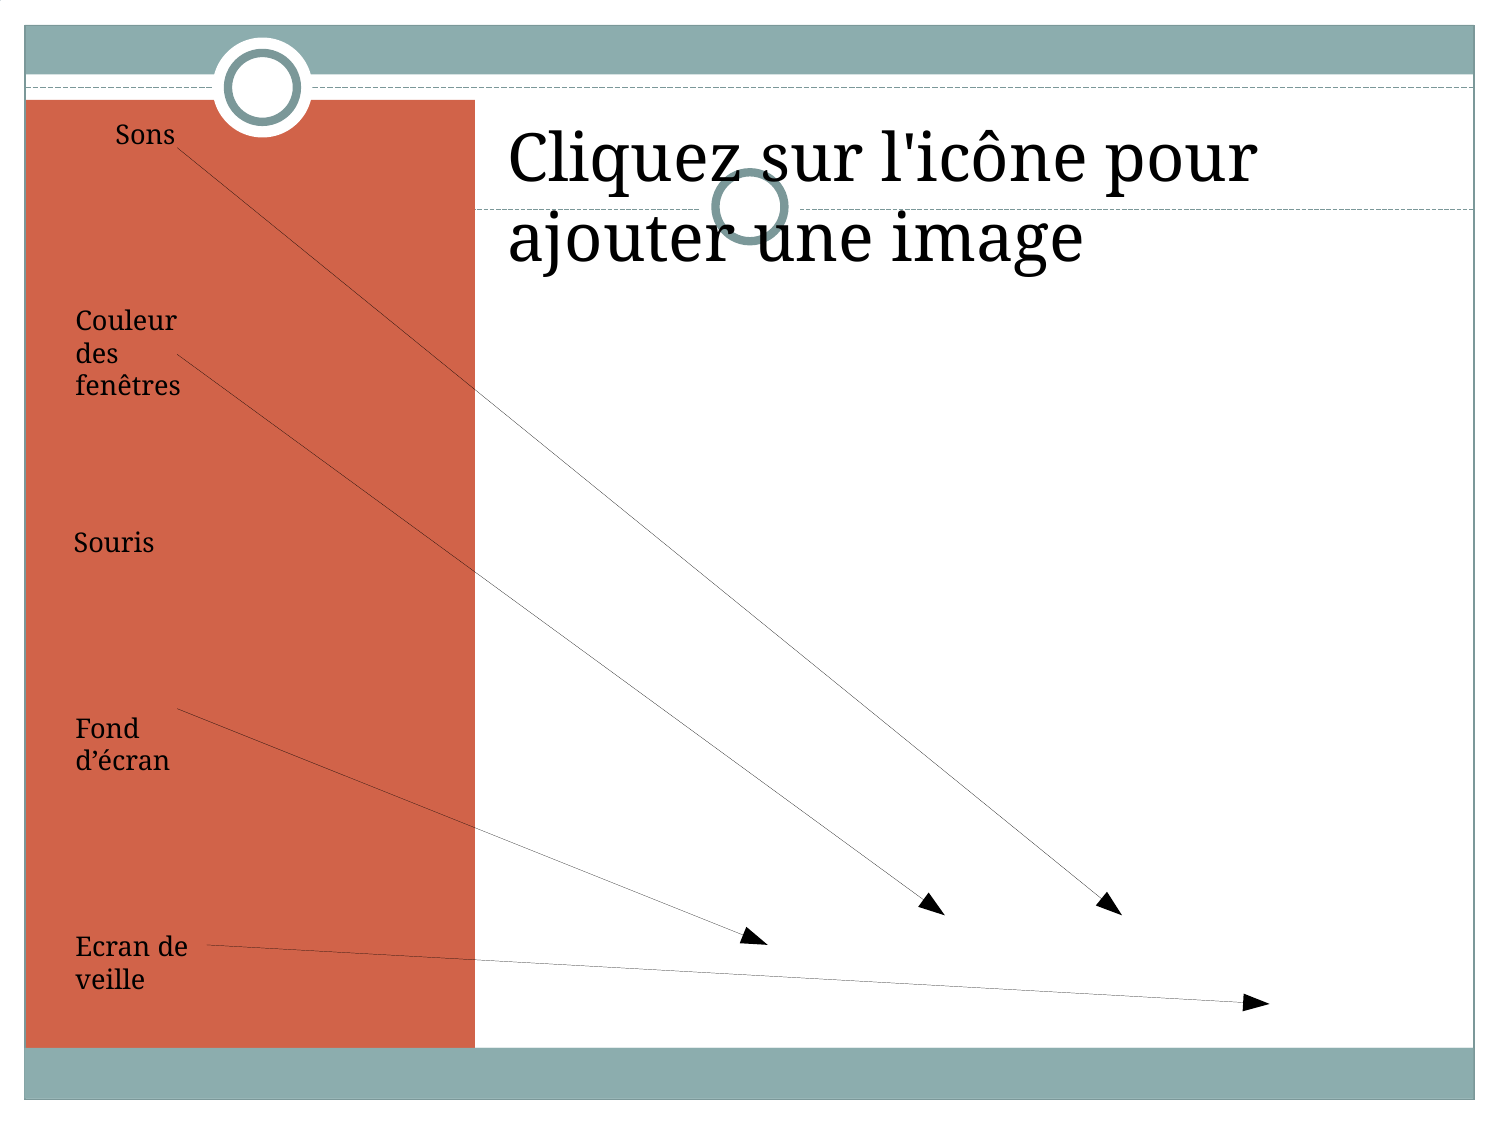

# Sons
Couleur des fenêtres
 Souris
Fond d’écran
Ecran de veille